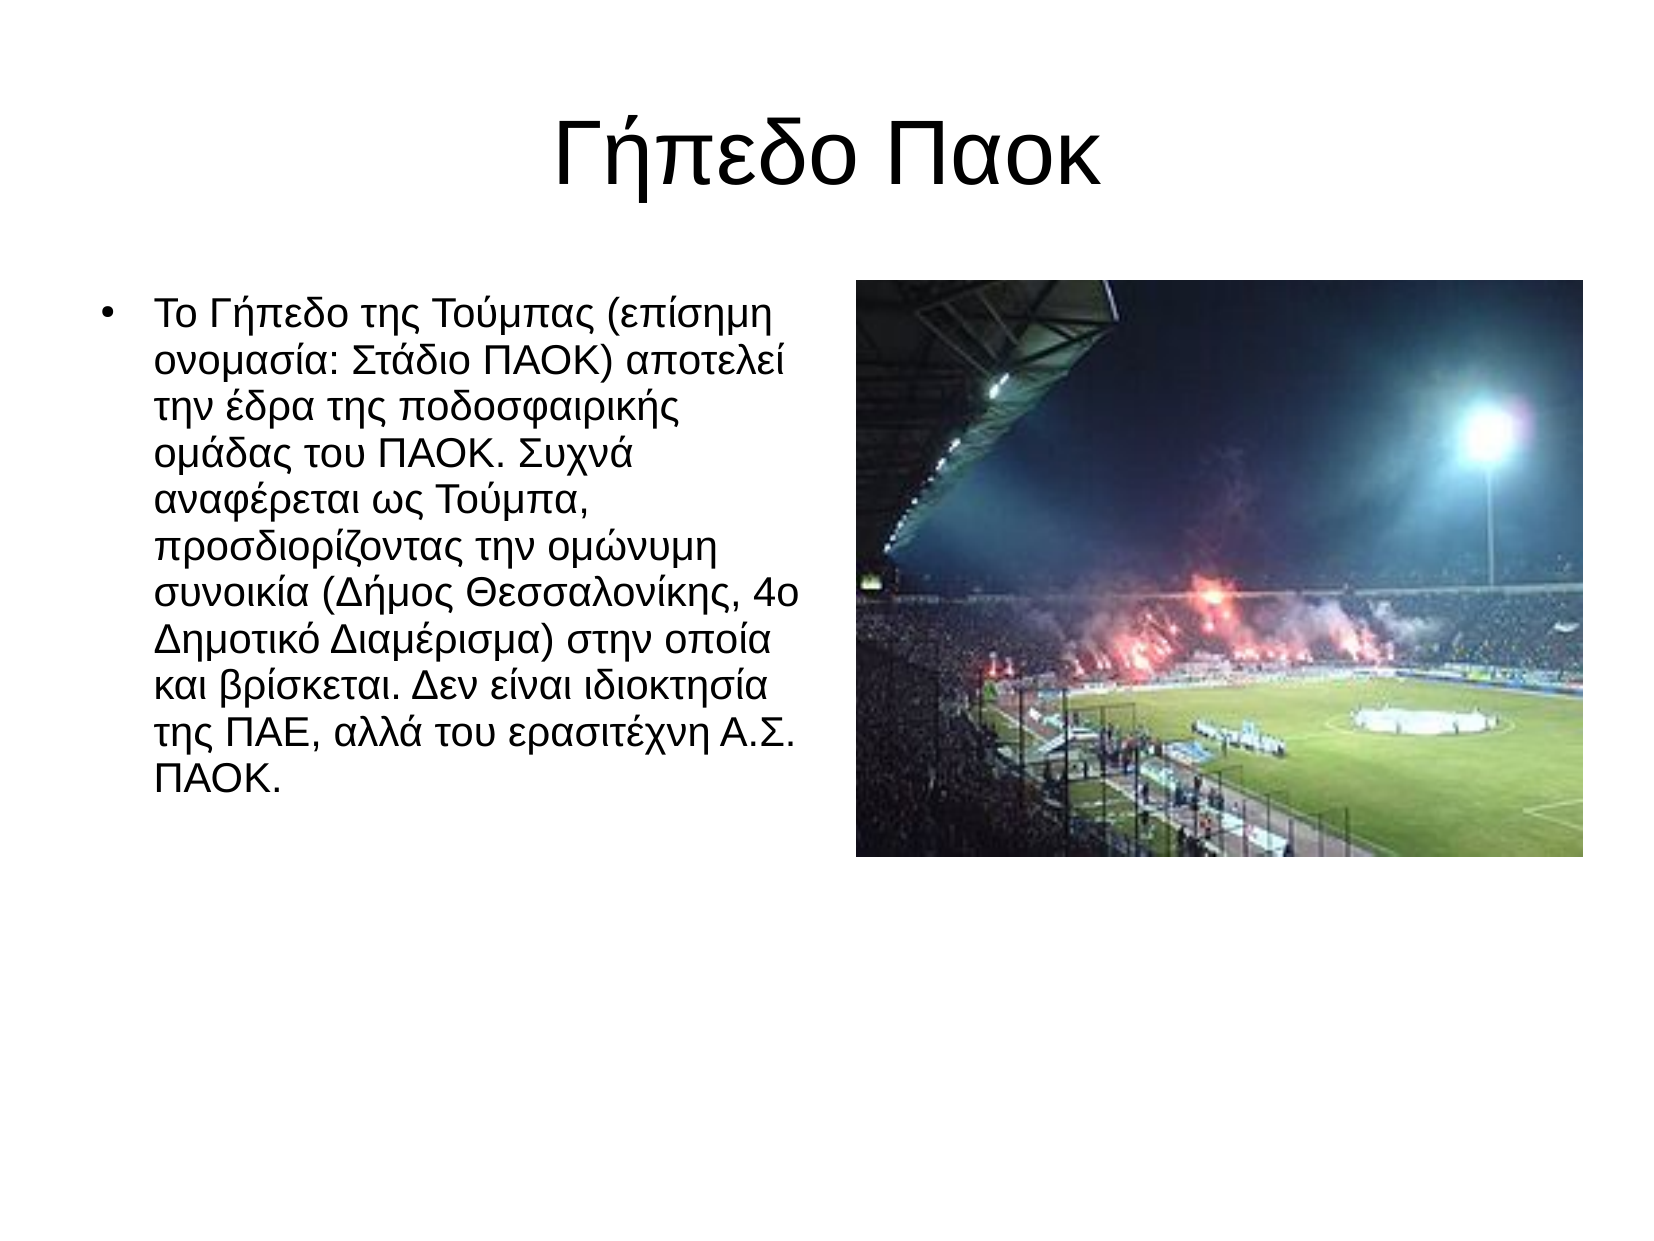

# Γήπεδο Παοκ
Το Γήπεδο της Τούμπας (επίσημη ονομασία: Στάδιο ΠΑΟΚ) αποτελεί την έδρα της ποδοσφαιρικής ομάδας του ΠΑΟΚ. Συχνά αναφέρεται ως Τούμπα, προσδιορίζοντας την ομώνυμη συνοικία (Δήμος Θεσσαλονίκης, 4ο Δημοτικό Διαμέρισμα) στην οποία και βρίσκεται. Δεν είναι ιδιοκτησία της ΠΑΕ, αλλά του ερασιτέχνη Α.Σ. ΠΑΟΚ.